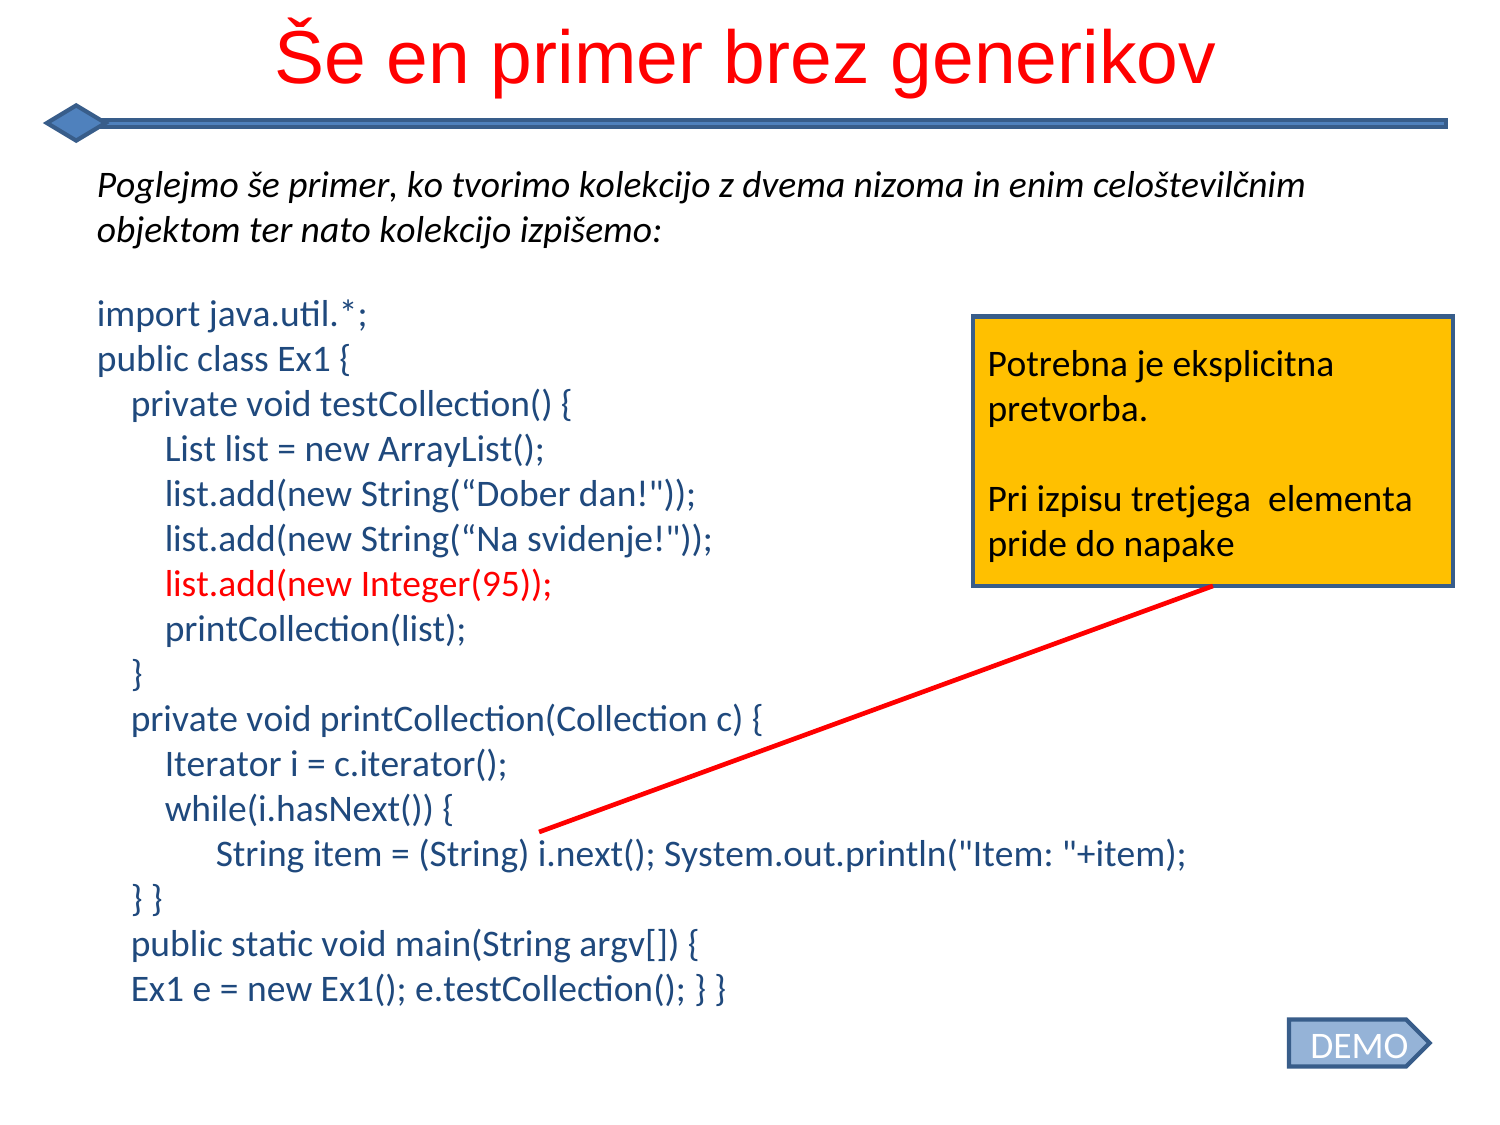

# Še en primer brez generikov
Poglejmo še primer, ko tvorimo kolekcijo z dvema nizoma in enim celoštevilčnim objektom ter nato kolekcijo izpišemo:
import java.util.*;
public class Ex1 {
 private void testCollection() {
 List list = new ArrayList();
 list.add(new String(“Dober dan!"));
 list.add(new String(“Na svidenje!"));
 list.add(new Integer(95));
 printCollection(list);
 }
 private void printCollection(Collection c) {
 Iterator i = c.iterator();
 while(i.hasNext()) {
 String item = (String) i.next(); System.out.println("Item: "+item);
 } }
 public static void main(String argv[]) {
 Ex1 e = new Ex1(); e.testCollection(); } }
Potrebna je eksplicitna pretvorba.
Pri izpisu tretjega elementa pride do napake
DEMO